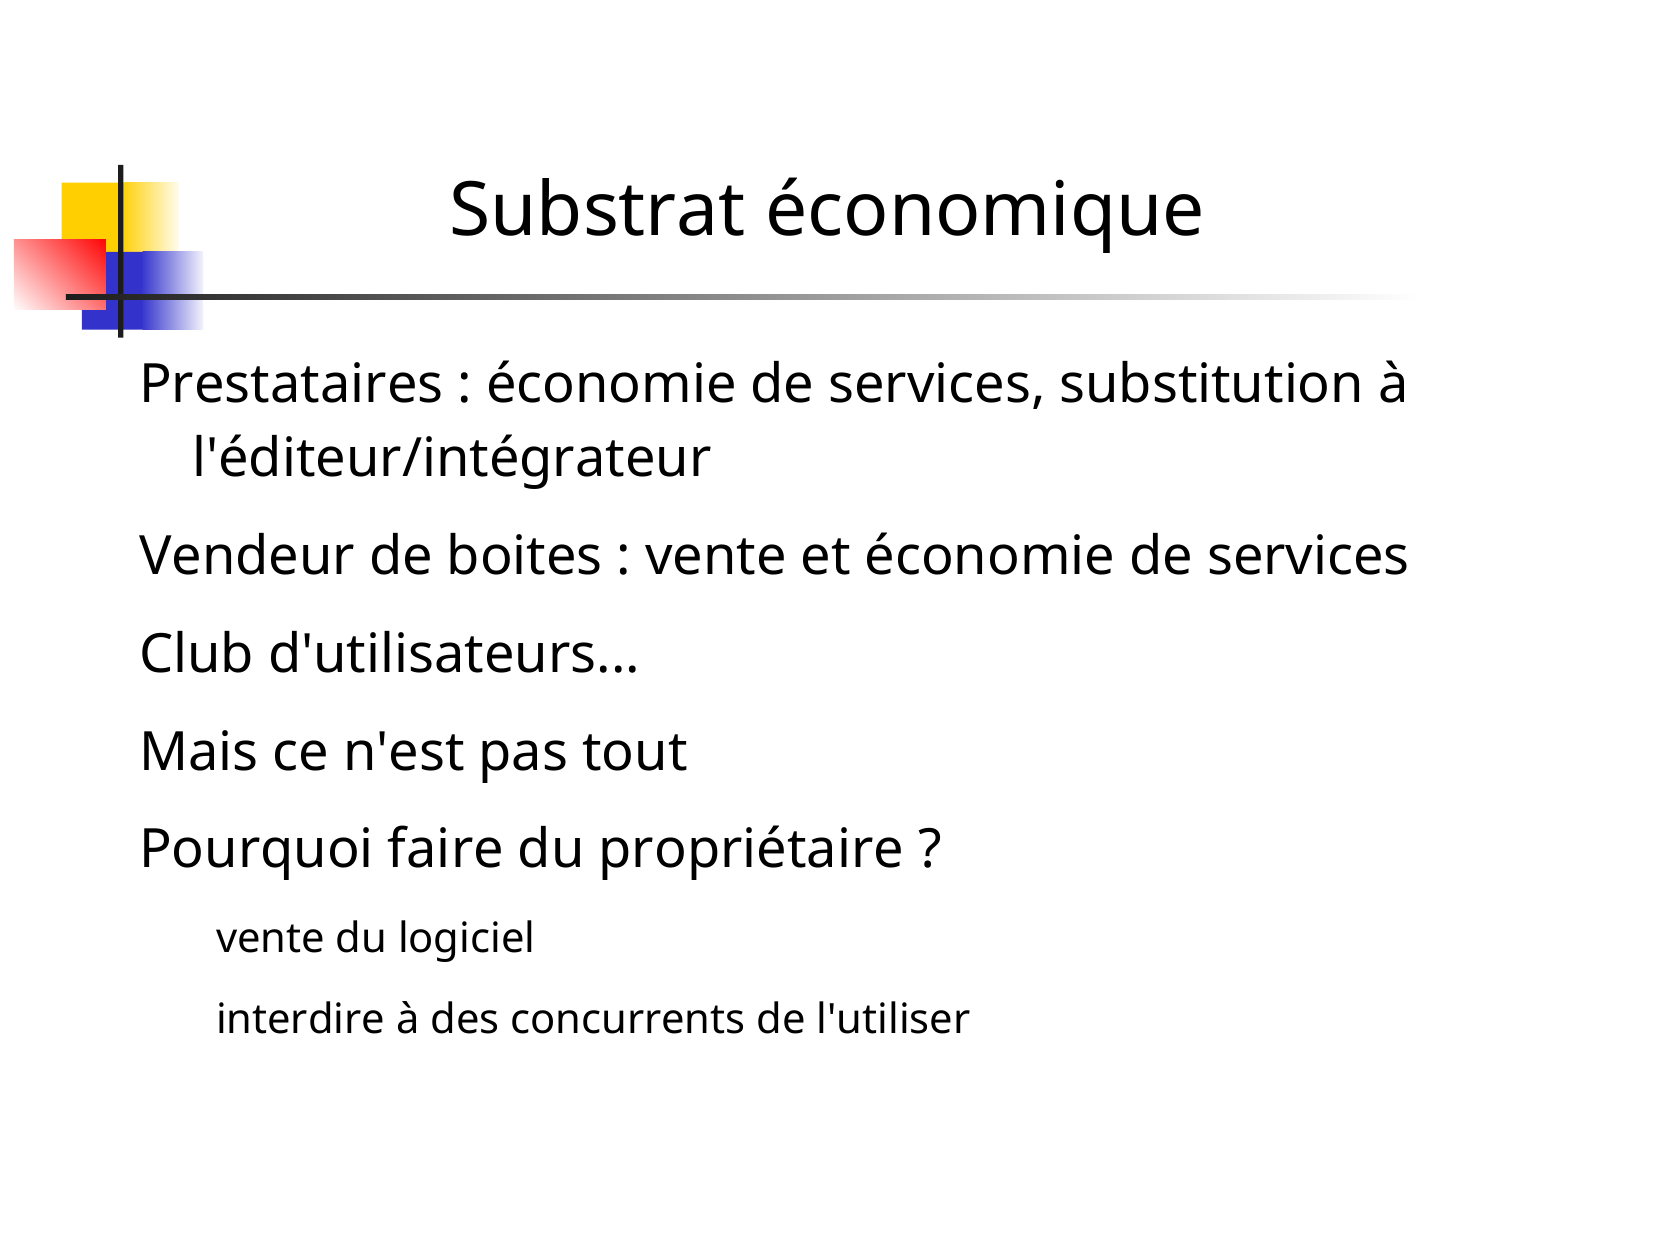

# Substrat économique
Prestataires : économie de services, substitution à l'éditeur/intégrateur
Vendeur de boites : vente et économie de services
Club d'utilisateurs...
Mais ce n'est pas tout
Pourquoi faire du propriétaire ?
vente du logiciel
interdire à des concurrents de l'utiliser